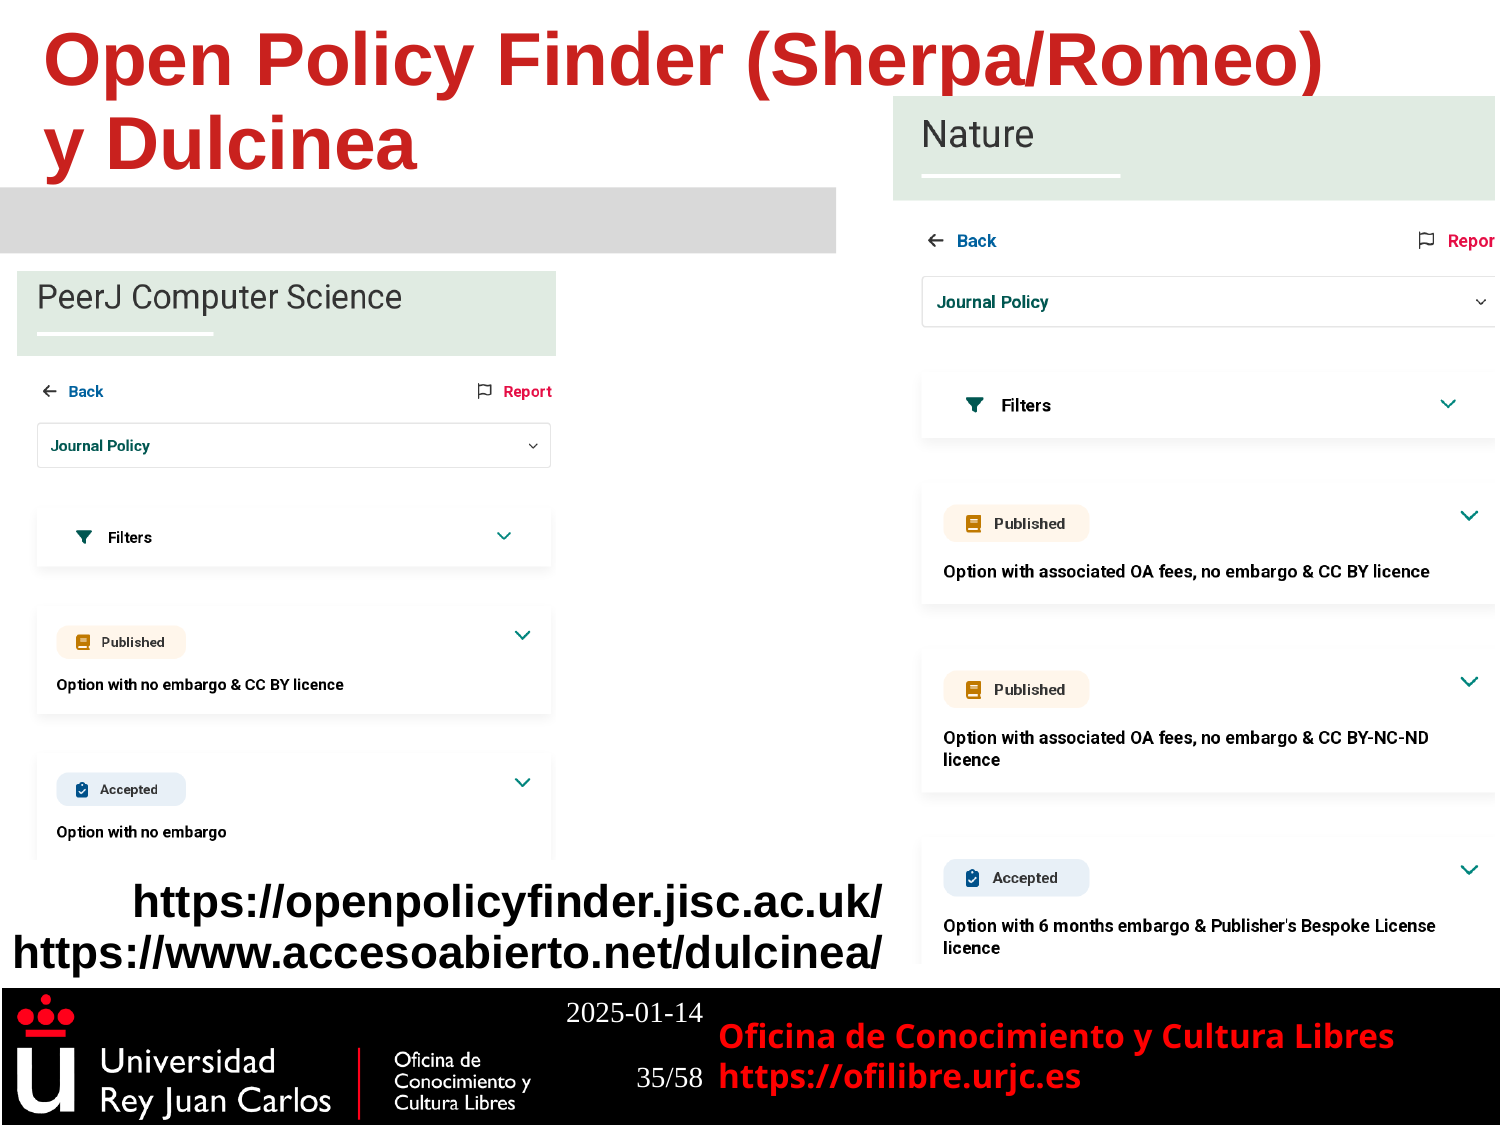

#
Open Policy Finder (Sherpa/Romeo) y Dulcinea
https://openpolicyfinder.jisc.ac.uk/
https://www.accesoabierto.net/dulcinea/